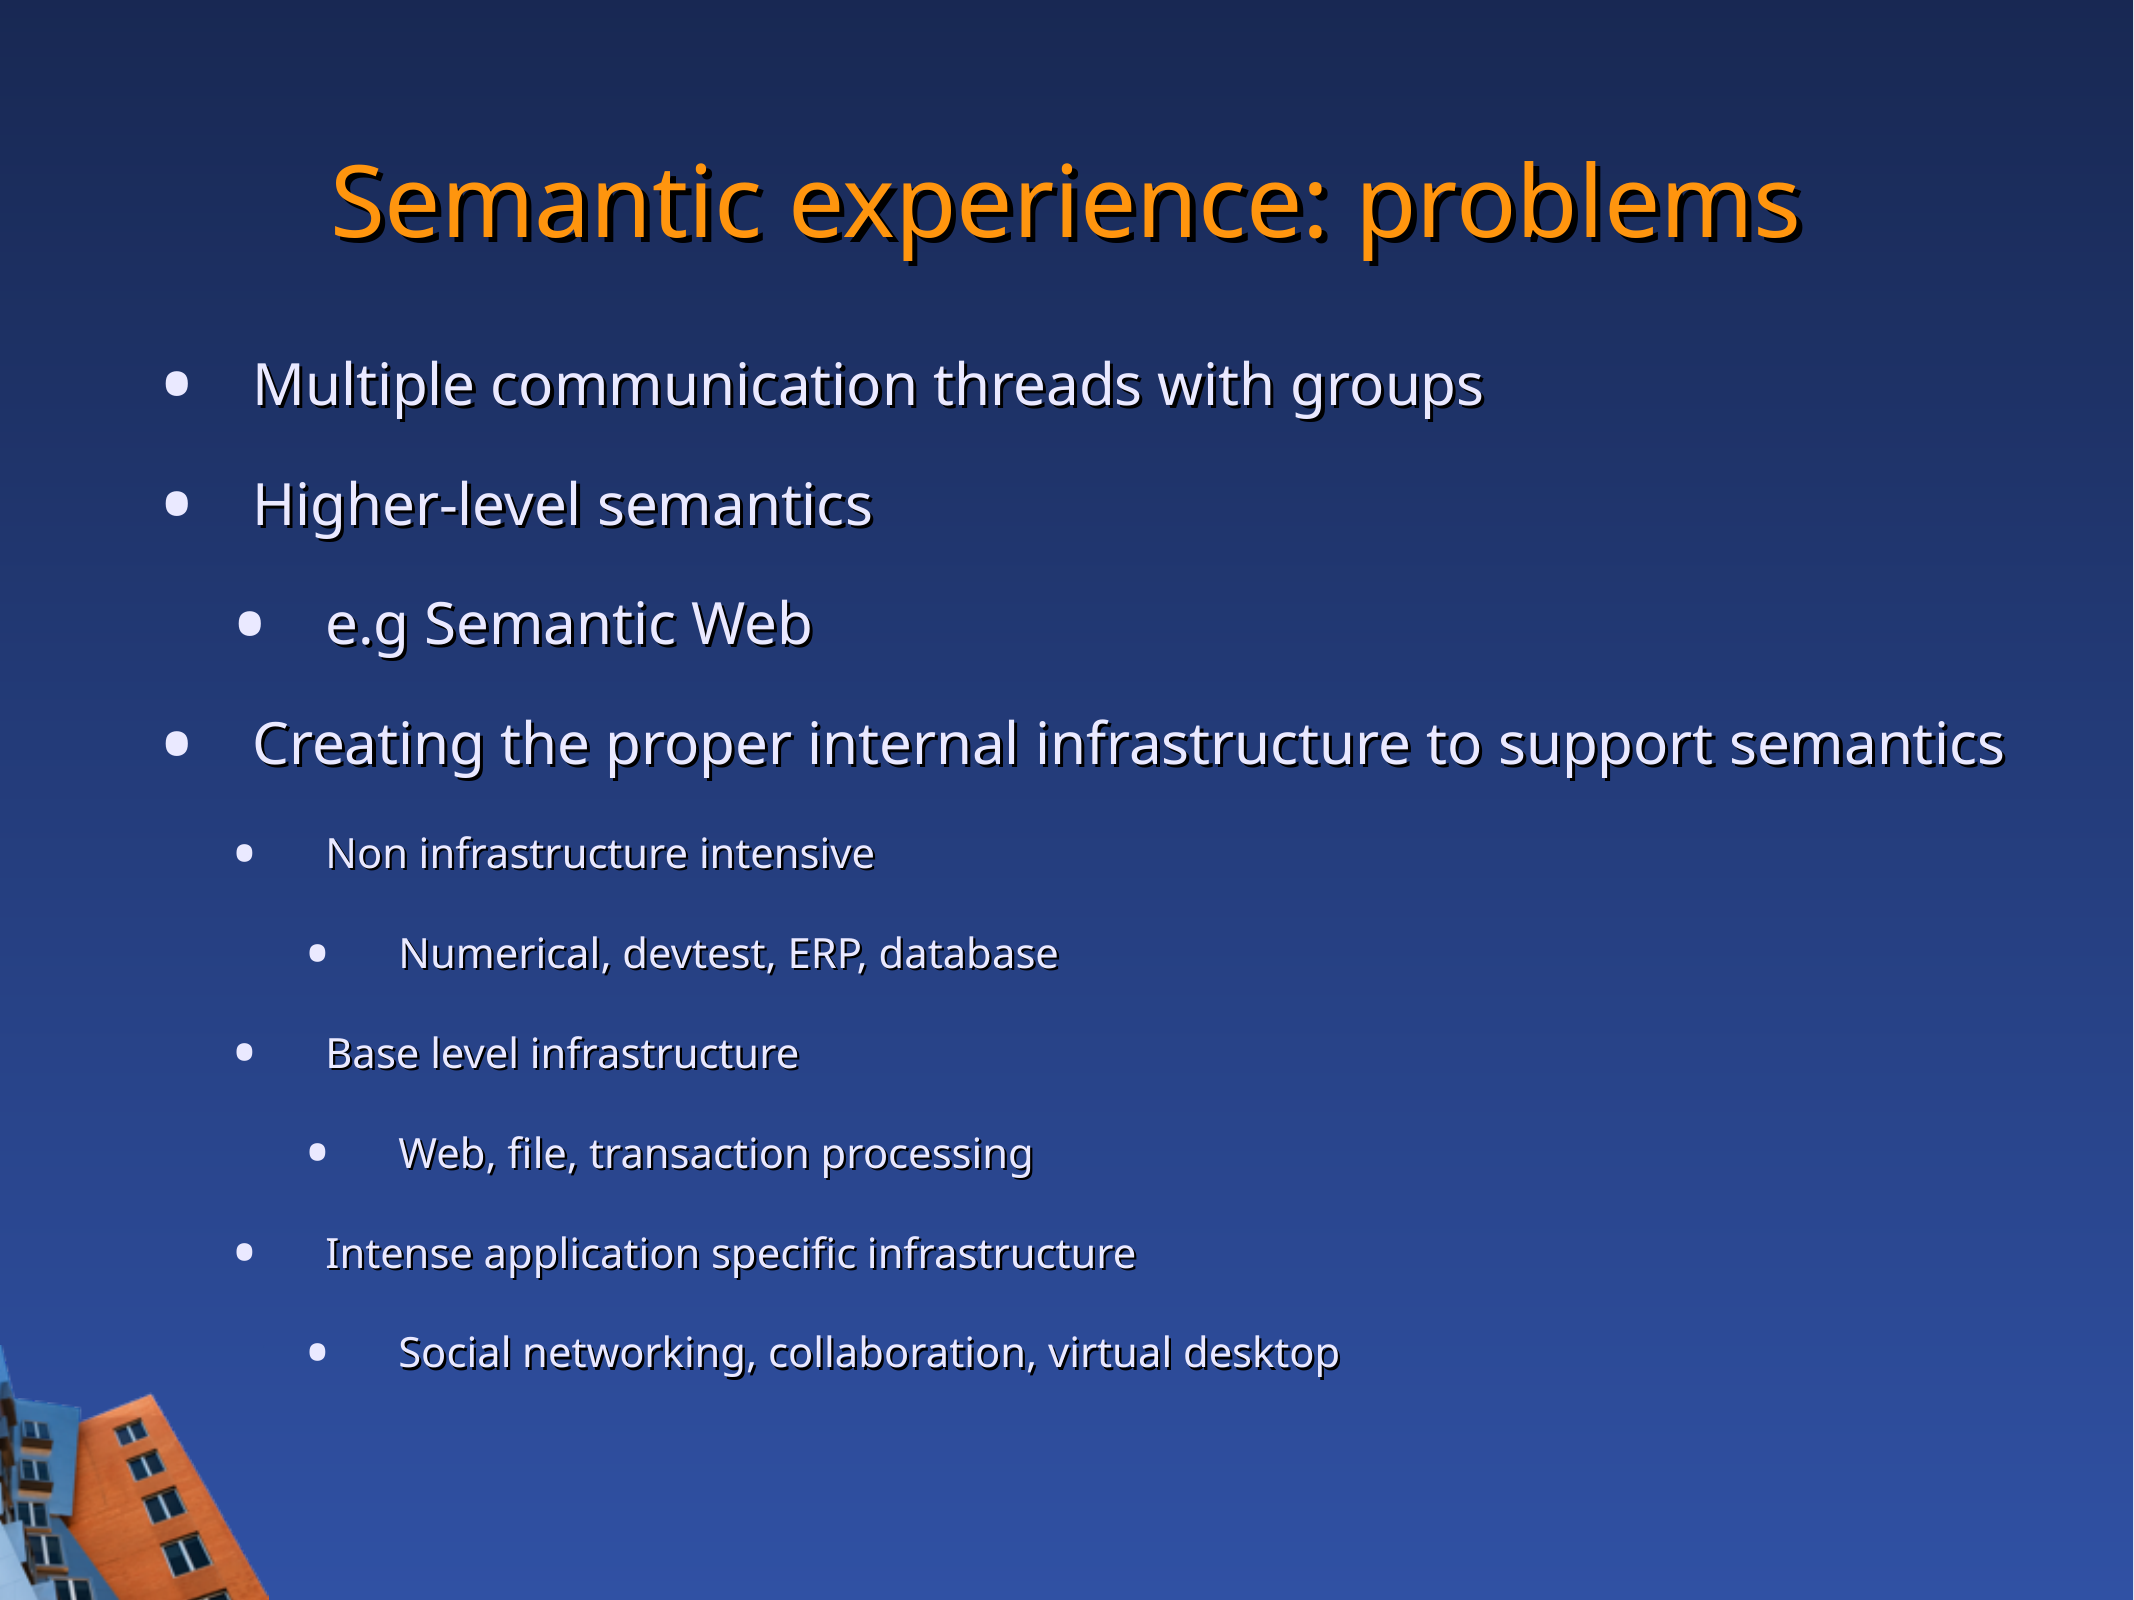

# Semantic experience: problems
Multiple communication threads with groups
Higher-level semantics
e.g Semantic Web
Creating the proper internal infrastructure to support semantics
Non infrastructure intensive
Numerical, devtest, ERP, database
Base level infrastructure
Web, file, transaction processing
Intense application specific infrastructure
Social networking, collaboration, virtual desktop